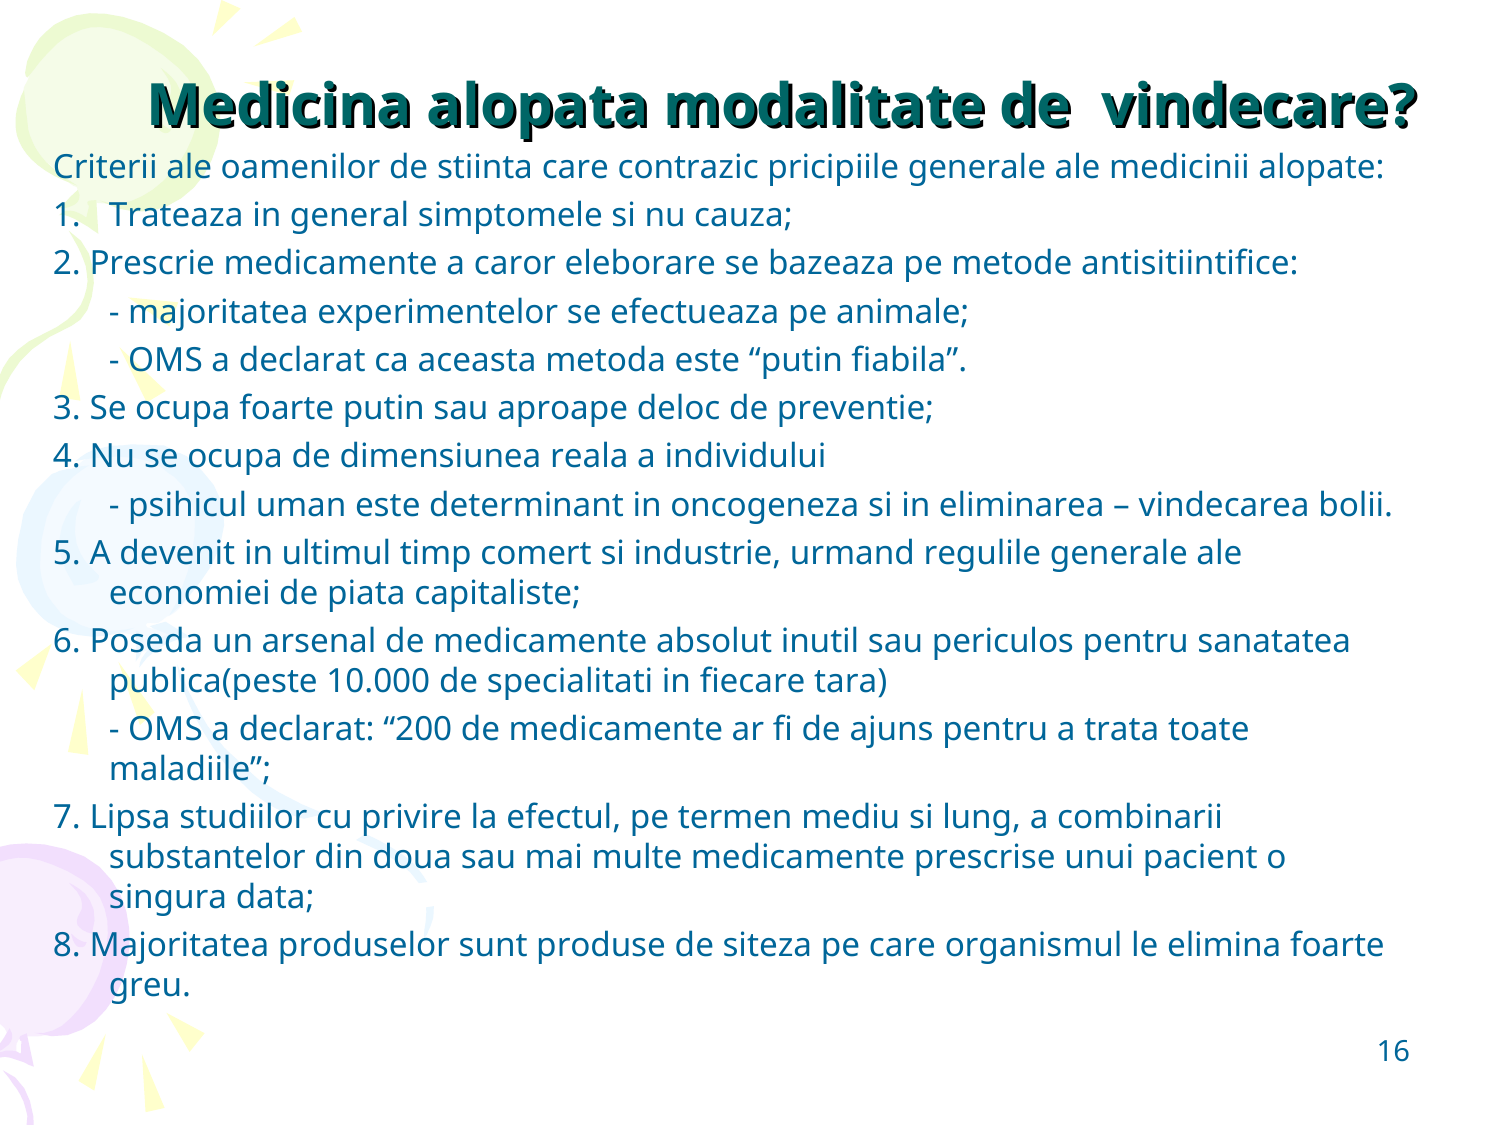

Medicina alopata modalitate de vindecare?
Criterii ale oamenilor de stiinta care contrazic pricipiile generale ale medicinii alopate:
Trateaza in general simptomele si nu cauza;
2. Prescrie medicamente a caror eleborare se bazeaza pe metode antisitiintifice:
	- majoritatea experimentelor se efectueaza pe animale;
	- OMS a declarat ca aceasta metoda este “putin fiabila”.
3. Se ocupa foarte putin sau aproape deloc de preventie;
4. Nu se ocupa de dimensiunea reala a individului
	- psihicul uman este determinant in oncogeneza si in eliminarea – vindecarea bolii.
5. A devenit in ultimul timp comert si industrie, urmand regulile generale ale economiei de piata capitaliste;
6. Poseda un arsenal de medicamente absolut inutil sau periculos pentru sanatatea publica(peste 10.000 de specialitati in fiecare tara)
	- OMS a declarat: “200 de medicamente ar fi de ajuns pentru a trata toate maladiile”;
7. Lipsa studiilor cu privire la efectul, pe termen mediu si lung, a combinarii substantelor din doua sau mai multe medicamente prescrise unui pacient o singura data;
8. Majoritatea produselor sunt produse de siteza pe care organismul le elimina foarte greu.